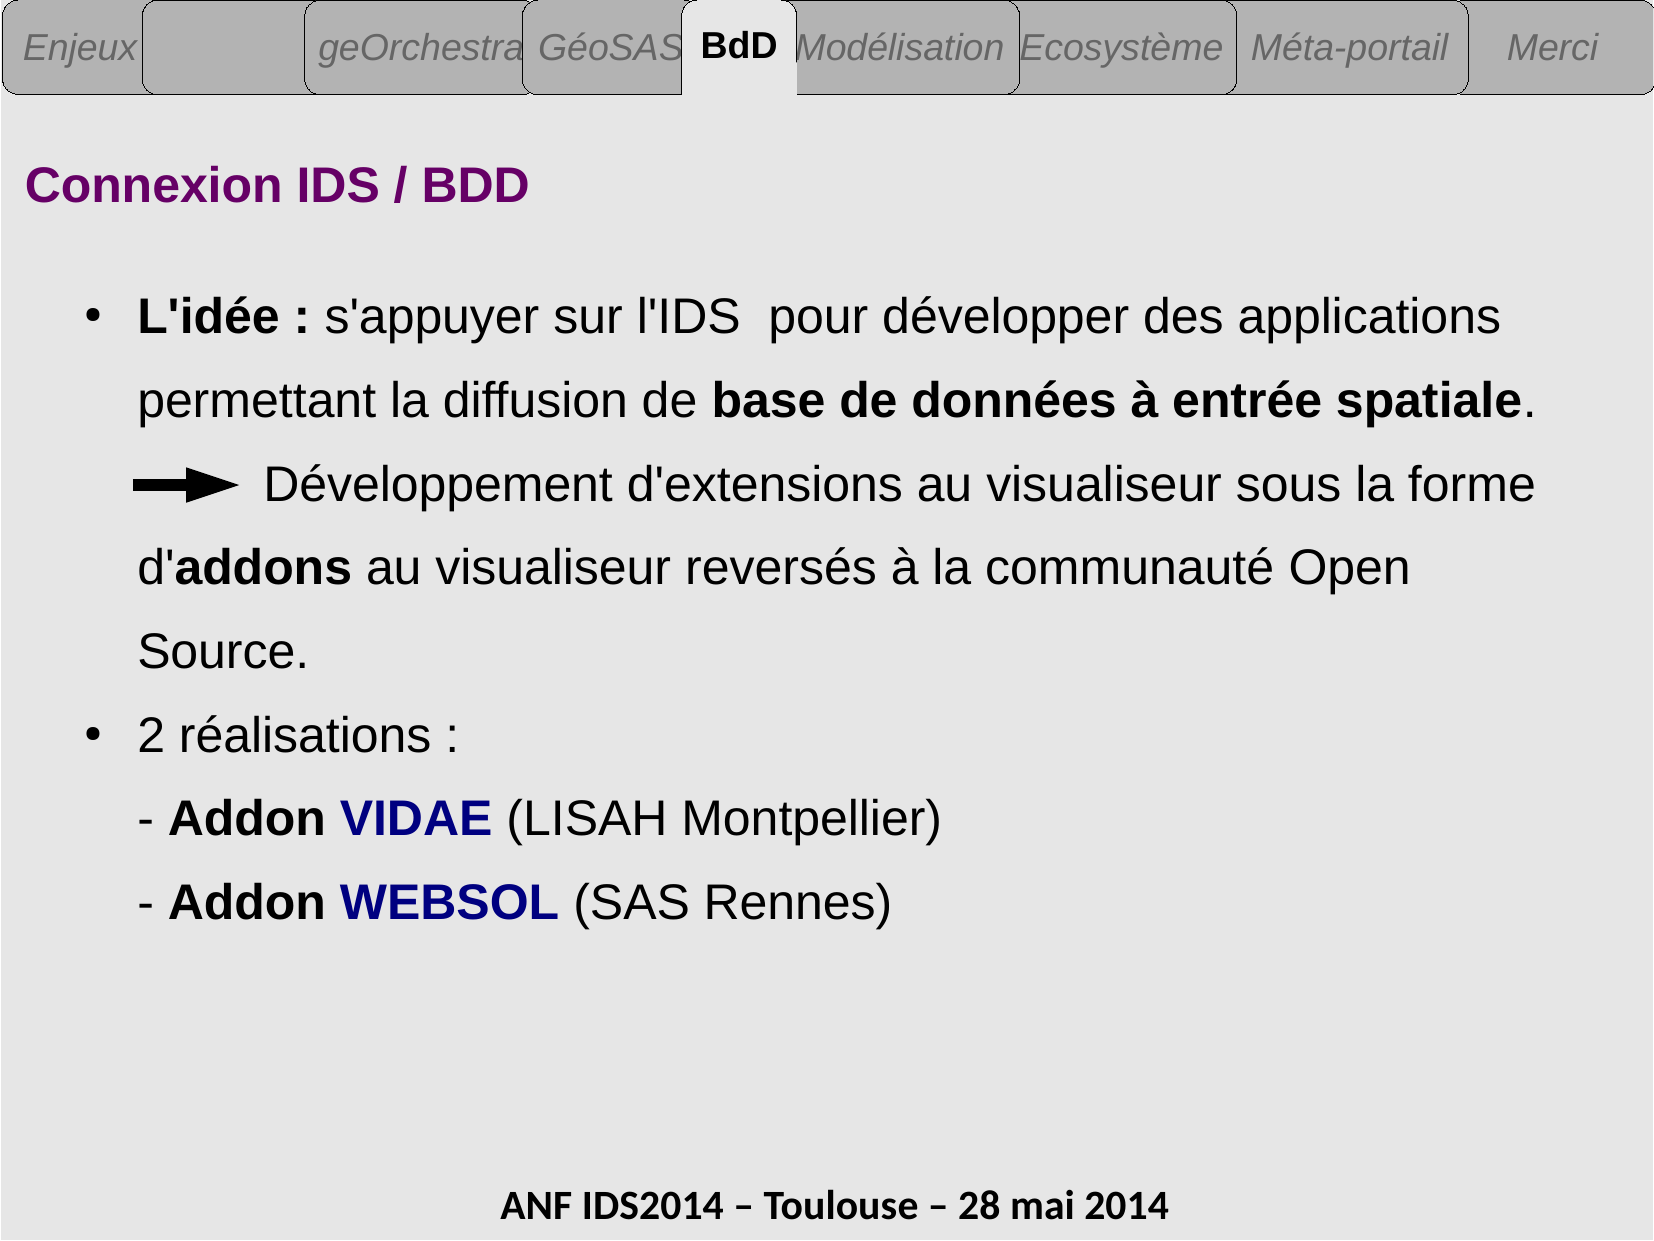

Enjeux
geOrchestra
GéoSAS
BdD
 Modélisation
 Ecosystème
 Méta-portail
Merci
# Connexion IDS / BDD
L'idée : s'appuyer sur l'IDS pour développer des applications permettant la diffusion de base de données à entrée spatiale.
 Développement d'extensions au visualiseur sous la forme d'addons au visualiseur reversés à la communauté Open Source.
2 réalisations :
- Addon VIDAE (LISAH Montpellier)
- Addon WEBSOL (SAS Rennes)
 ANF IDS2014 – Toulouse – 28 mai 2014